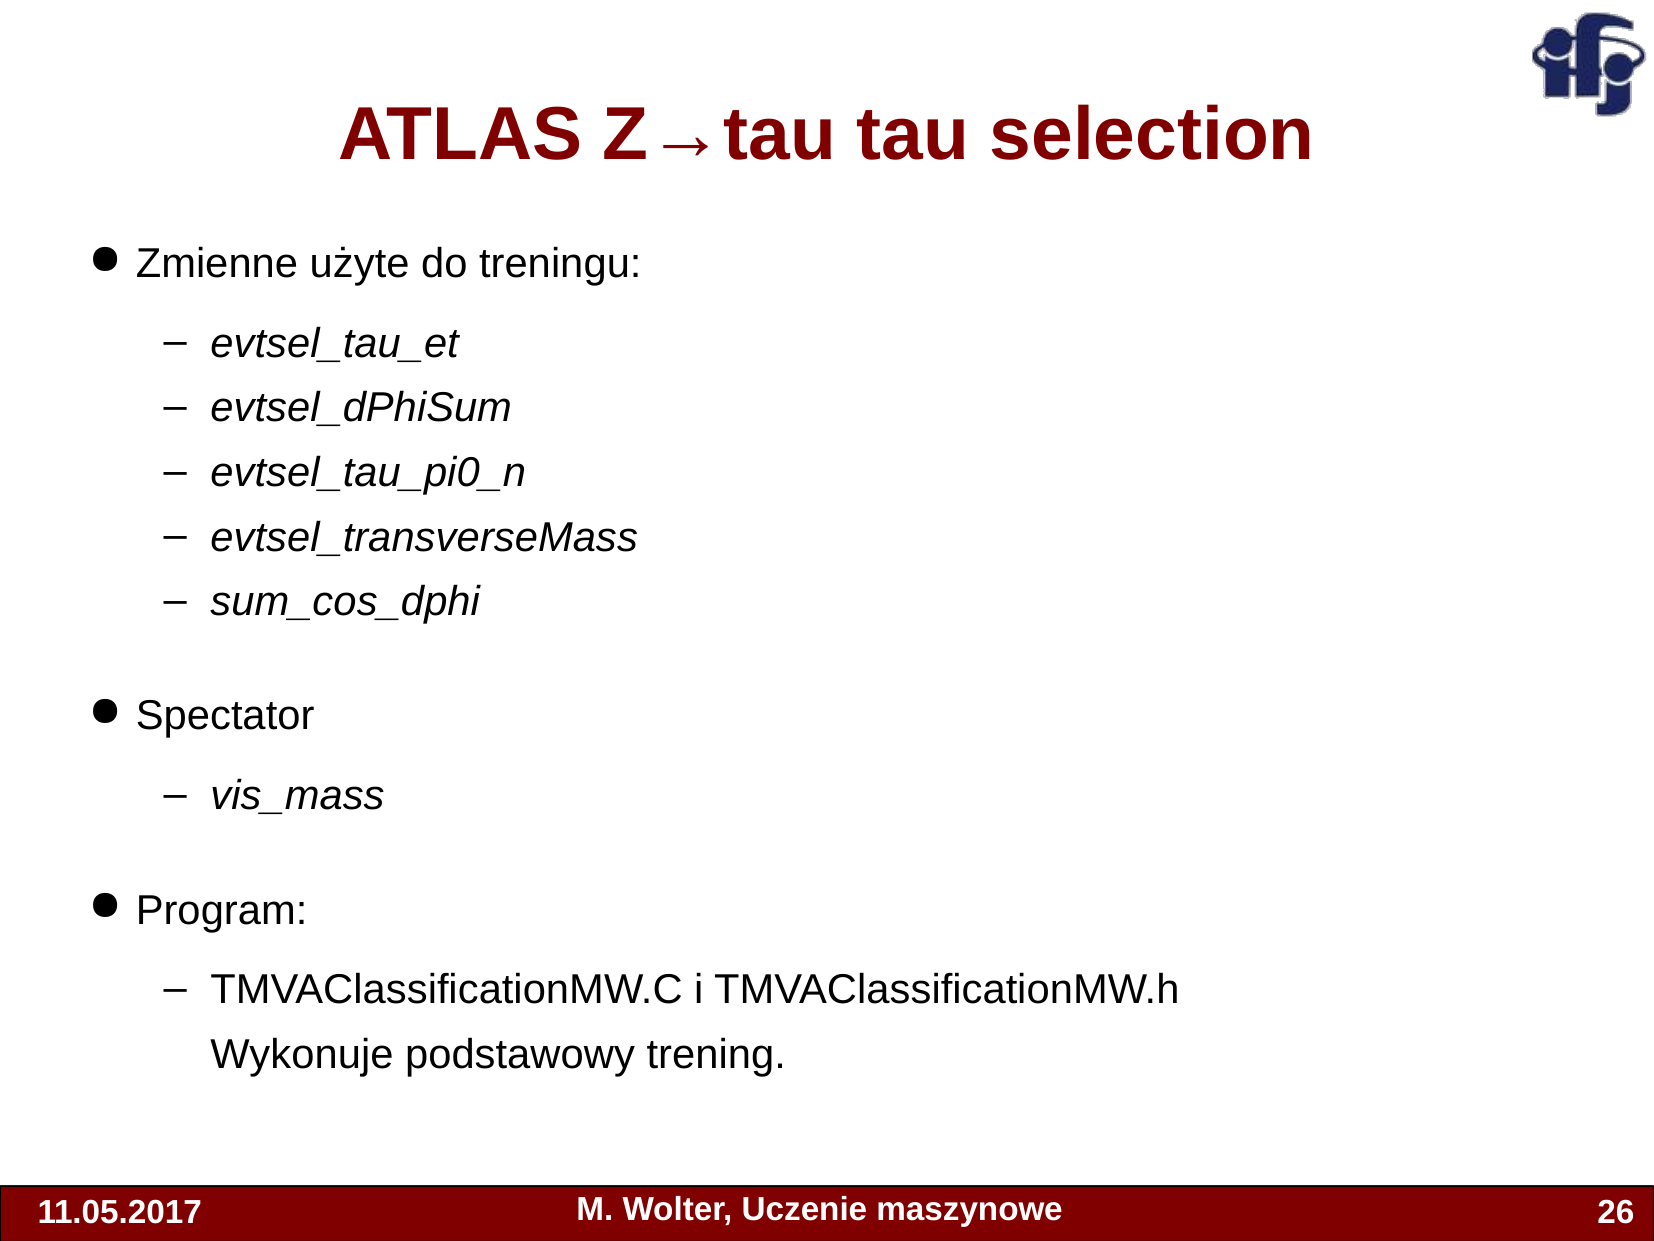

# ATLAS Z→tau tau selection
Zmienne użyte do treningu:
evtsel_tau_et
evtsel_dPhiSum
evtsel_tau_pi0_n
evtsel_transverseMass
sum_cos_dphi
Spectator
vis_mass
Program:
TMVAClassificationMW.C i TMVAClassificationMW.h
Wykonuje podstawowy trening.